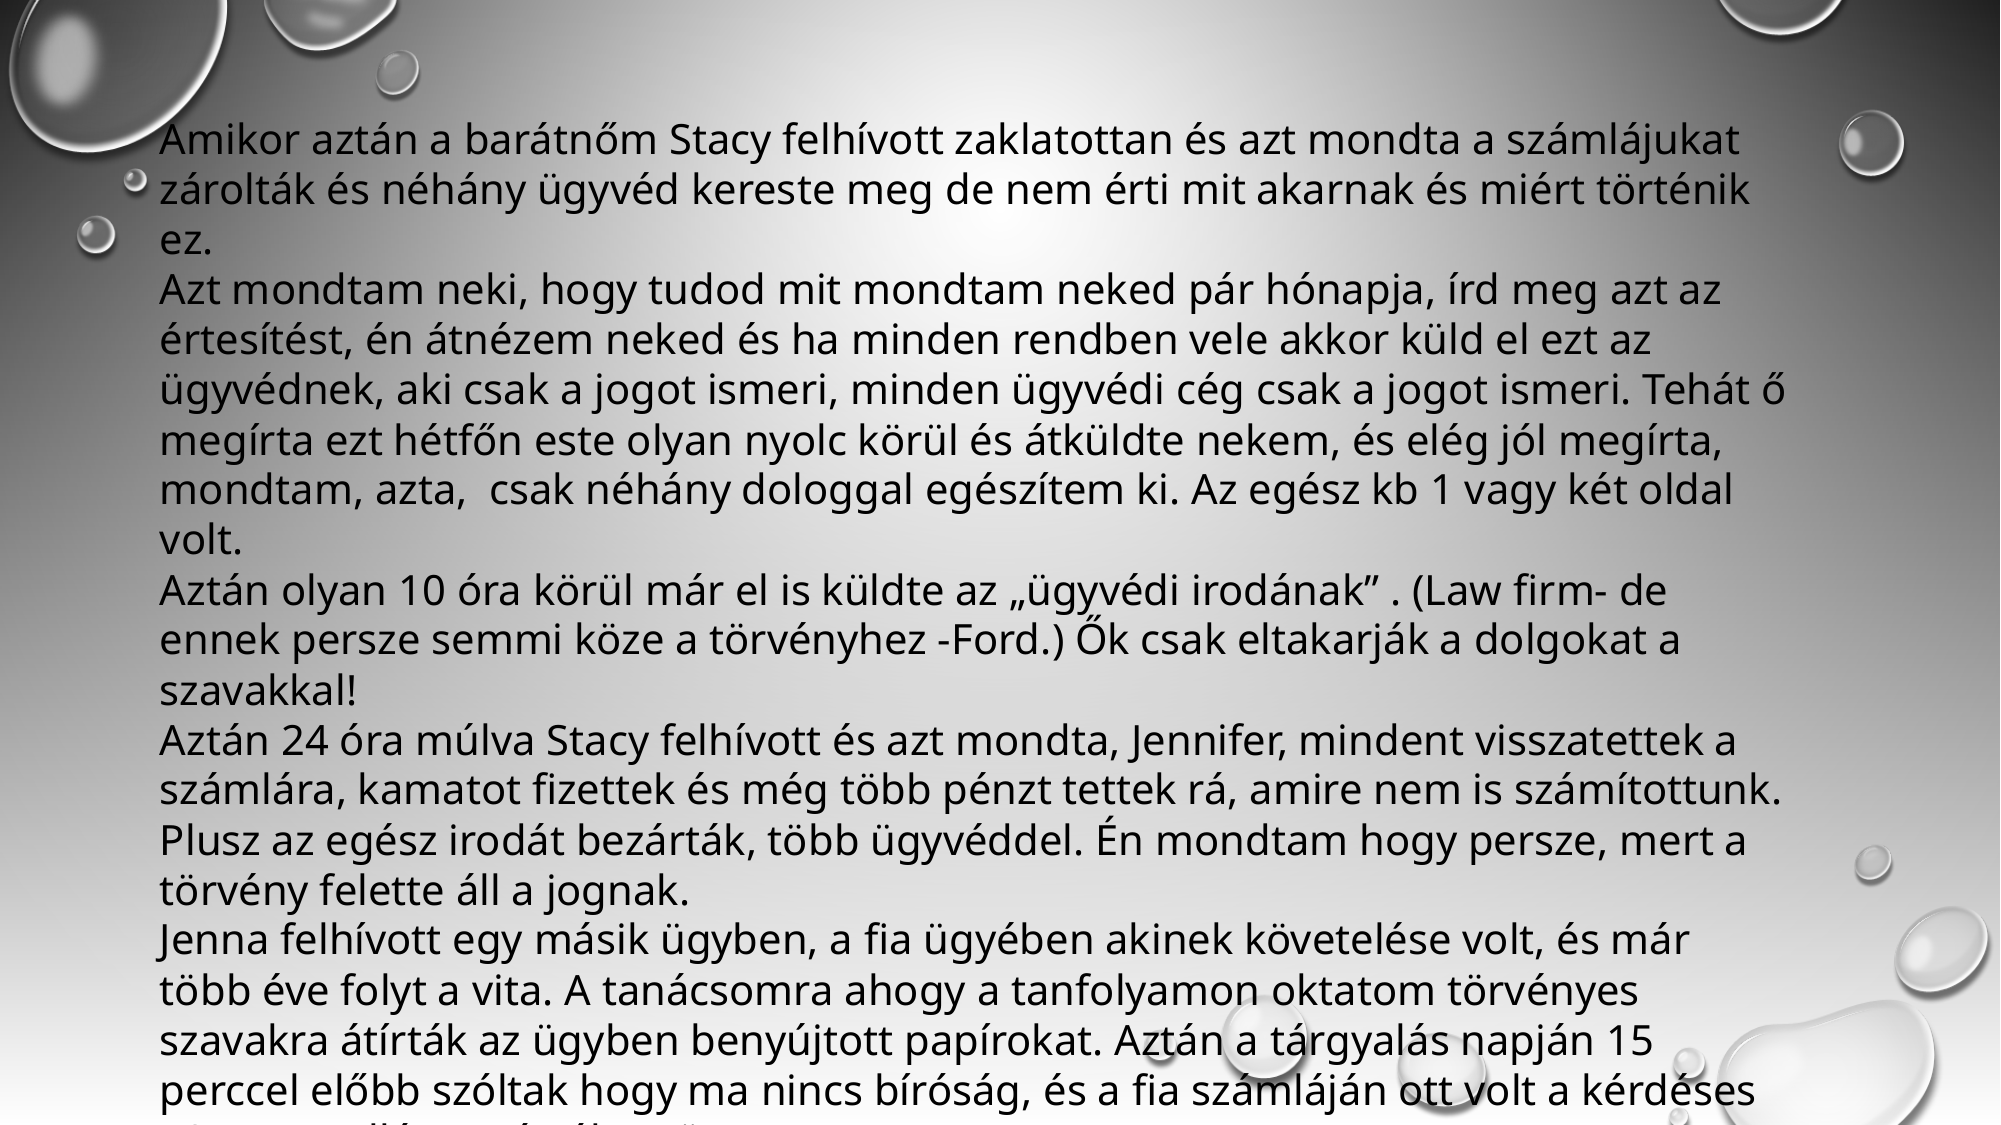

Amikor aztán a barátnőm Stacy felhívott zaklatottan és azt mondta a számlájukat zárolták és néhány ügyvéd kereste meg de nem érti mit akarnak és miért történik ez.
Azt mondtam neki, hogy tudod mit mondtam neked pár hónapja, írd meg azt az értesítést, én átnézem neked és ha minden rendben vele akkor küld el ezt az ügyvédnek, aki csak a jogot ismeri, minden ügyvédi cég csak a jogot ismeri. Tehát ő megírta ezt hétfőn este olyan nyolc körül és átküldte nekem, és elég jól megírta, mondtam, azta, csak néhány dologgal egészítem ki. Az egész kb 1 vagy két oldal volt.
Aztán olyan 10 óra körül már el is küldte az „ügyvédi irodának” . (Law firm- de ennek persze semmi köze a törvényhez -Ford.) Ők csak eltakarják a dolgokat a szavakkal!
Aztán 24 óra múlva Stacy felhívott és azt mondta, Jennifer, mindent visszatettek a számlára, kamatot fizettek és még több pénzt tettek rá, amire nem is számítottunk. Plusz az egész irodát bezárták, több ügyvéddel. Én mondtam hogy persze, mert a törvény felette áll a jognak.
Jenna felhívott egy másik ügyben, a fia ügyében akinek követelése volt, és már több éve folyt a vita. A tanácsomra ahogy a tanfolyamon oktatom törvényes szavakra átírták az ügyben benyújtott papírokat. Aztán a tárgyalás napján 15 perccel előbb szóltak hogy ma nincs bíróság, és a fia számláján ott volt a kérdéses 18 ezer Dollár. Lezárták az ügyet.
Emberek! Ez nem egy új dolog, ez az a dolog ami mindig is volt! Magasabb joghatóság, a törvény a jog felett!